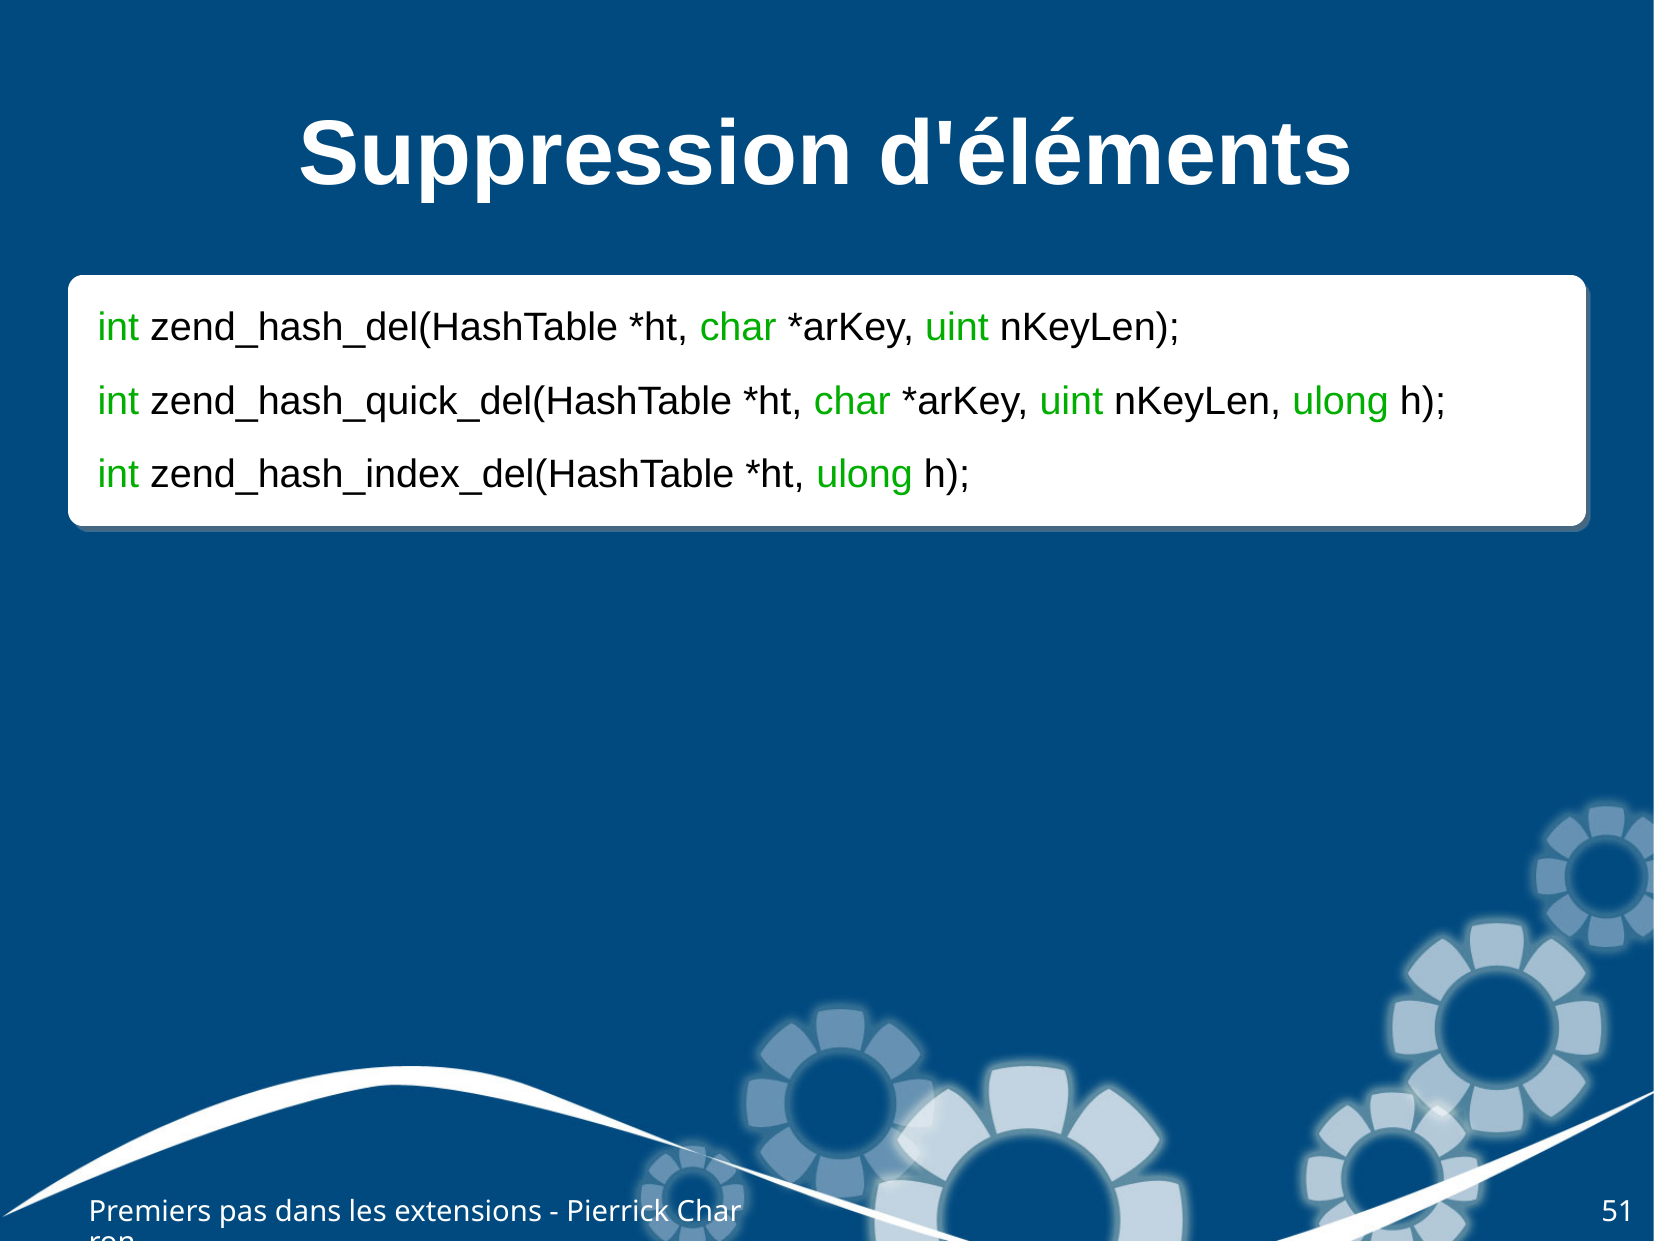

# Suppression d'éléments
int zend_hash_del(HashTable *ht, char *arKey, uint nKeyLen);
int zend_hash_quick_del(HashTable *ht, char *arKey, uint nKeyLen, ulong h);
int zend_hash_index_del(HashTable *ht, ulong h);
Premiers pas dans les extensions - Pierrick Charron
51